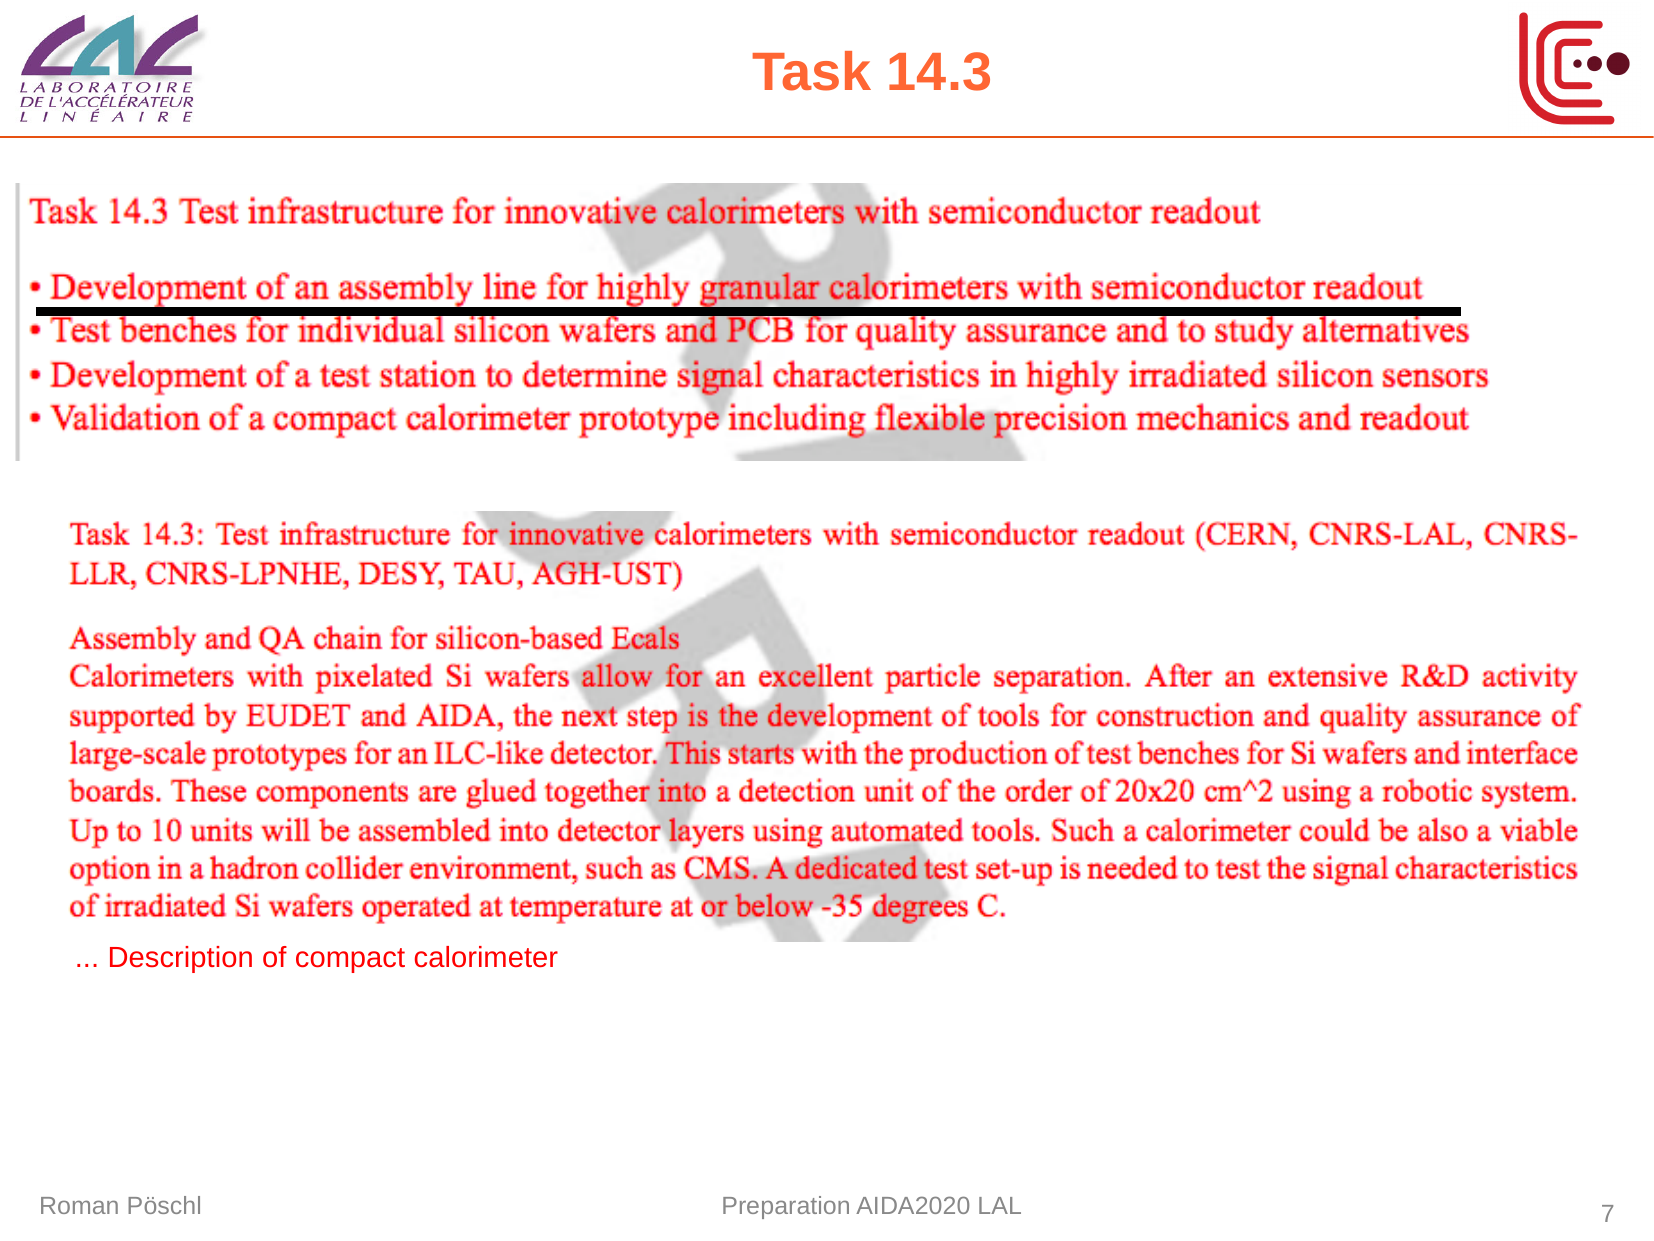

# Task 14.3
... Description of compact calorimeter